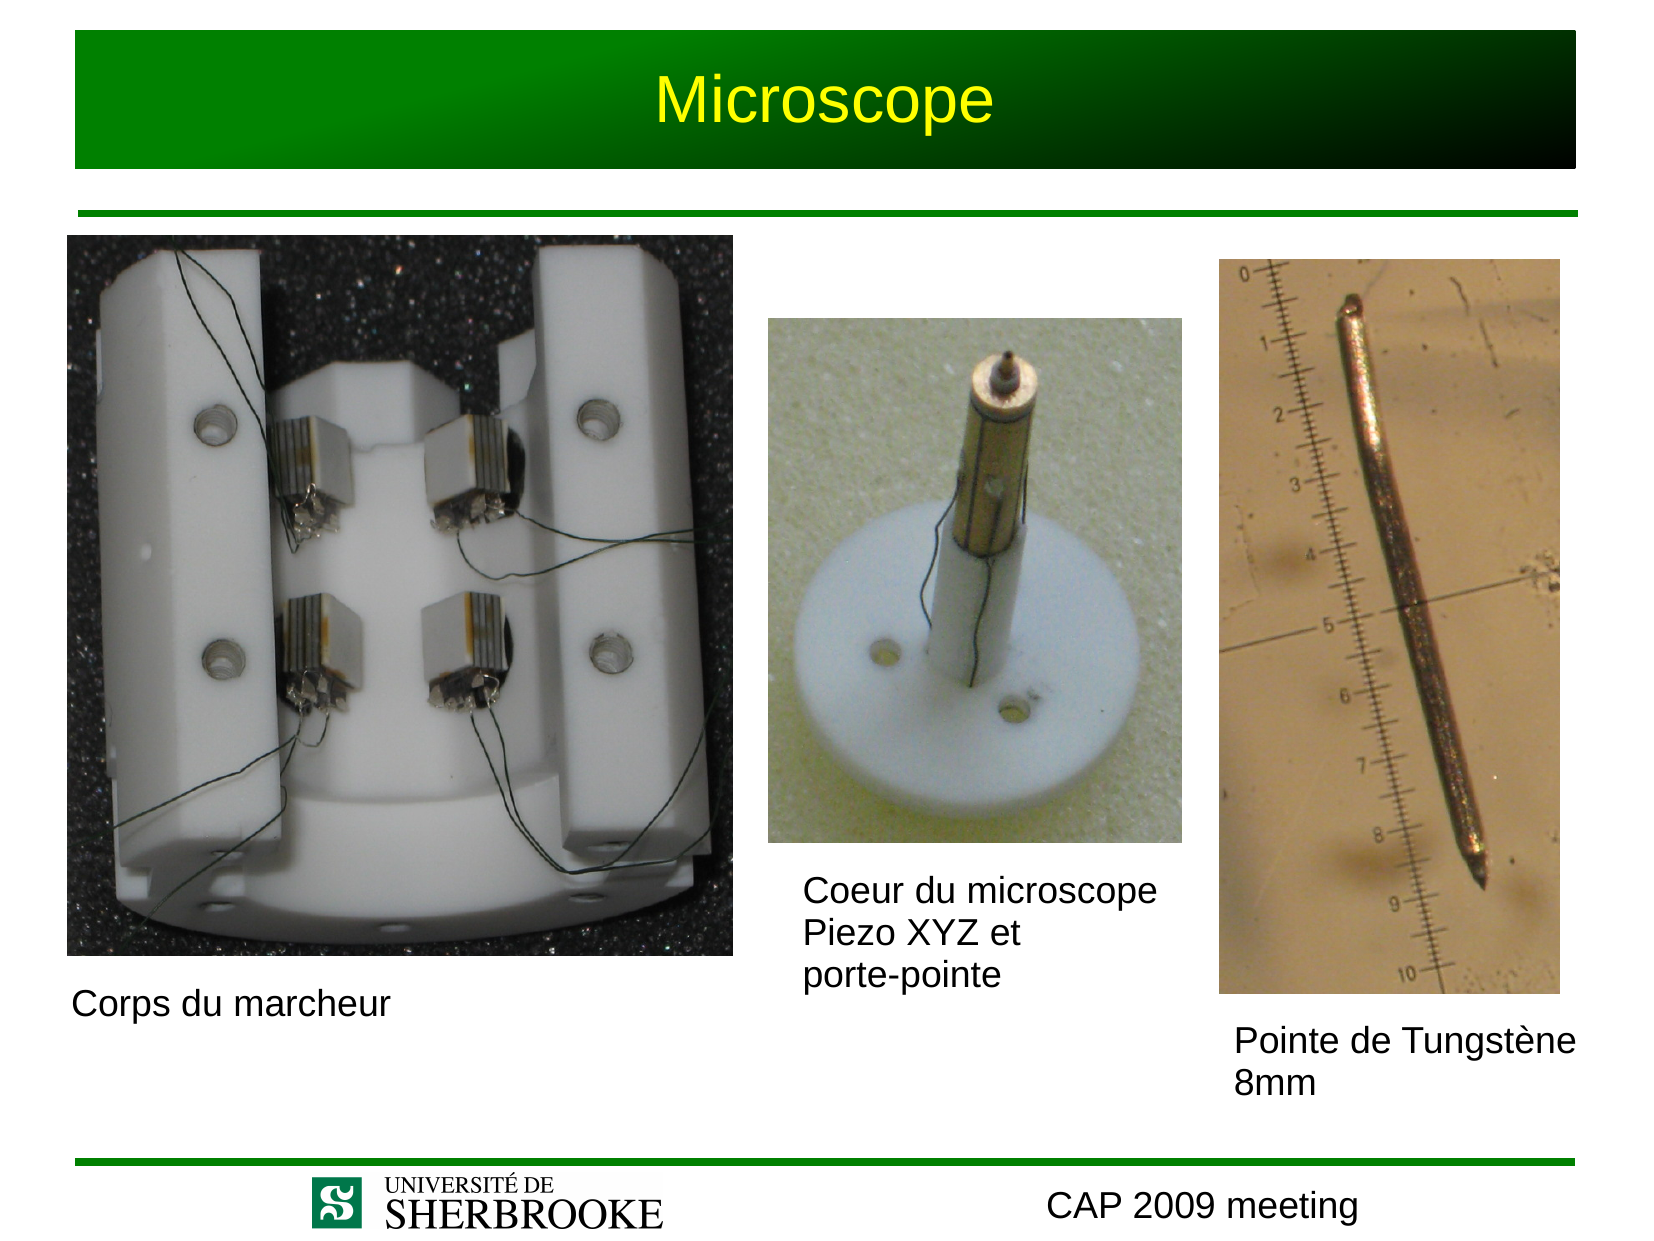

# Microscope
Coeur du microscope
Piezo XYZ et
porte-pointe
Corps du marcheur
Pointe de Tungstène
8mm